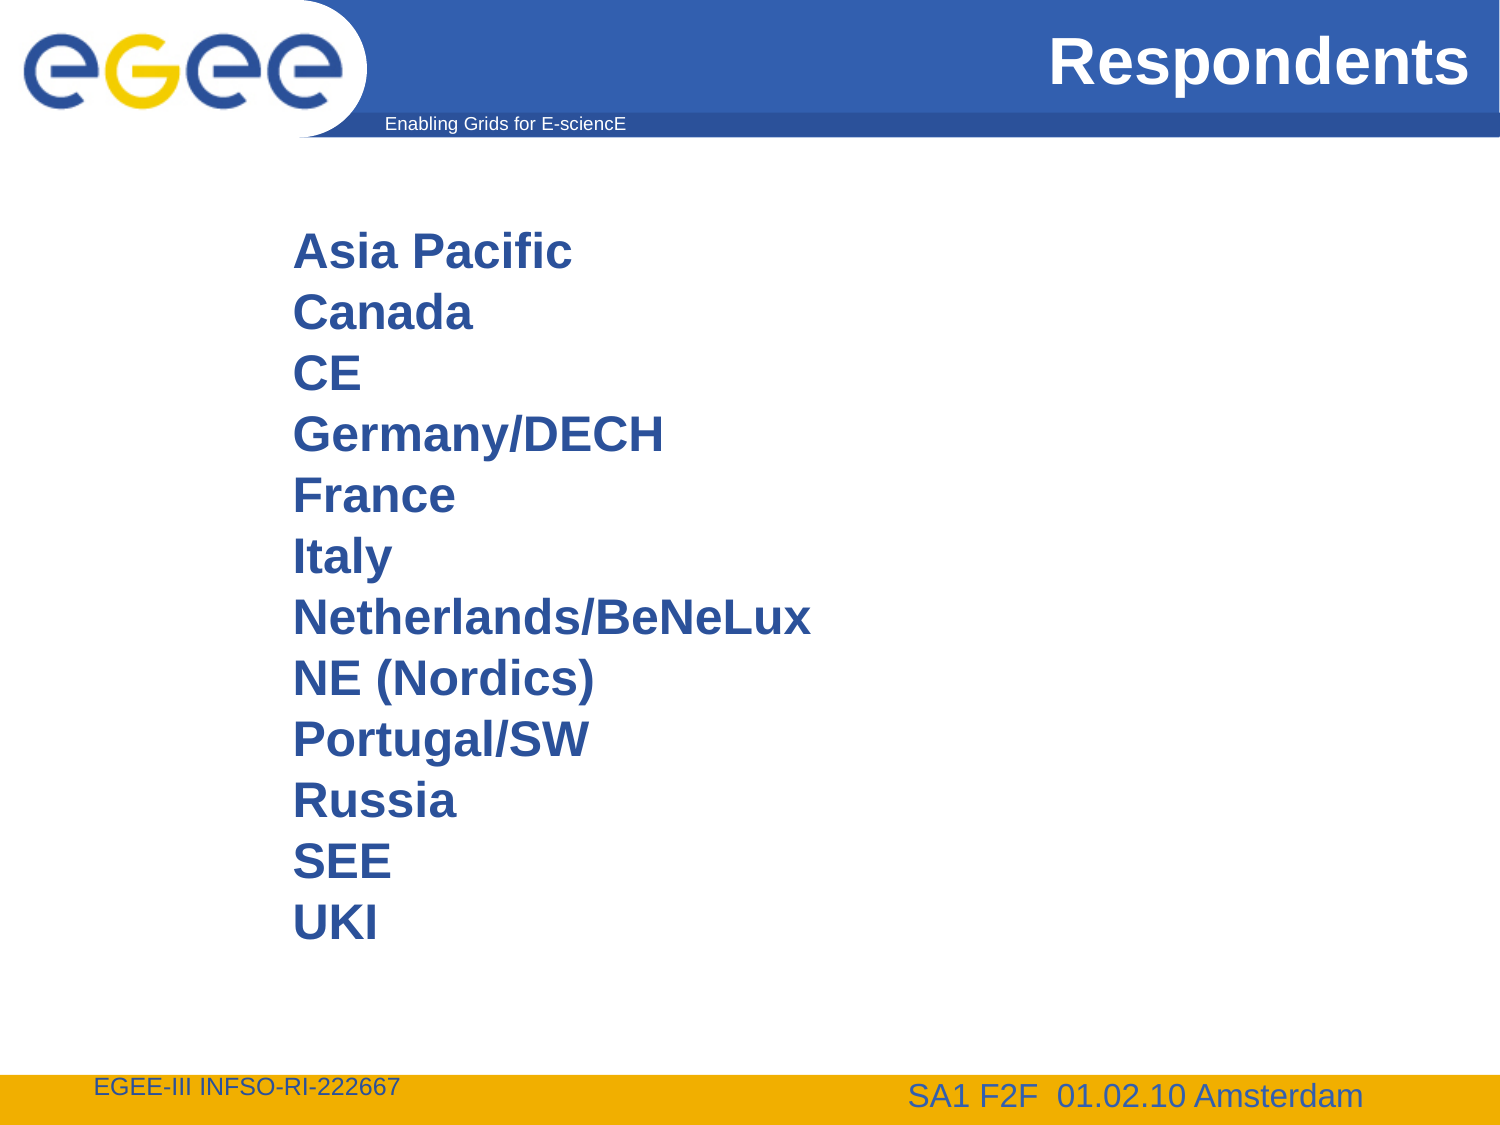

# Respondents
Asia Pacific
Canada
CE
Germany/DECH
France
Italy
Netherlands/BeNeLux
NE (Nordics)
Portugal/SW
Russia
SEE
UKI